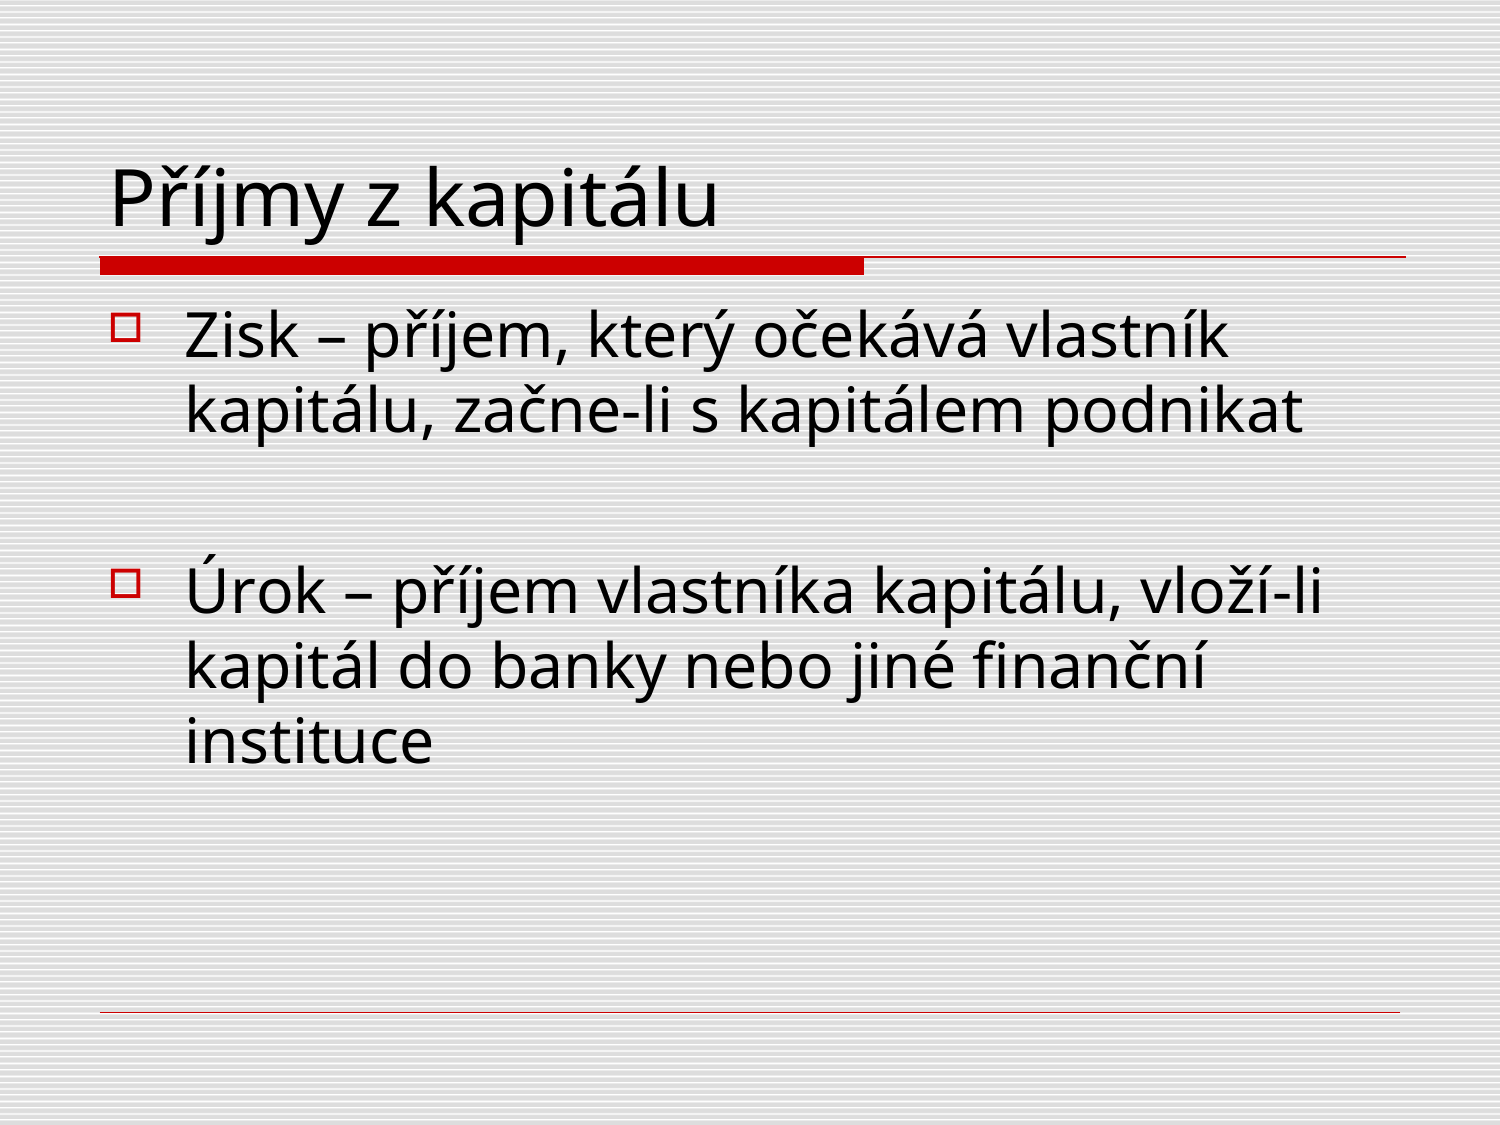

# Příjmy z kapitálu
Zisk – příjem, který očekává vlastník kapitálu, začne-li s kapitálem podnikat
Úrok – příjem vlastníka kapitálu, vloží-li kapitál do banky nebo jiné finanční instituce